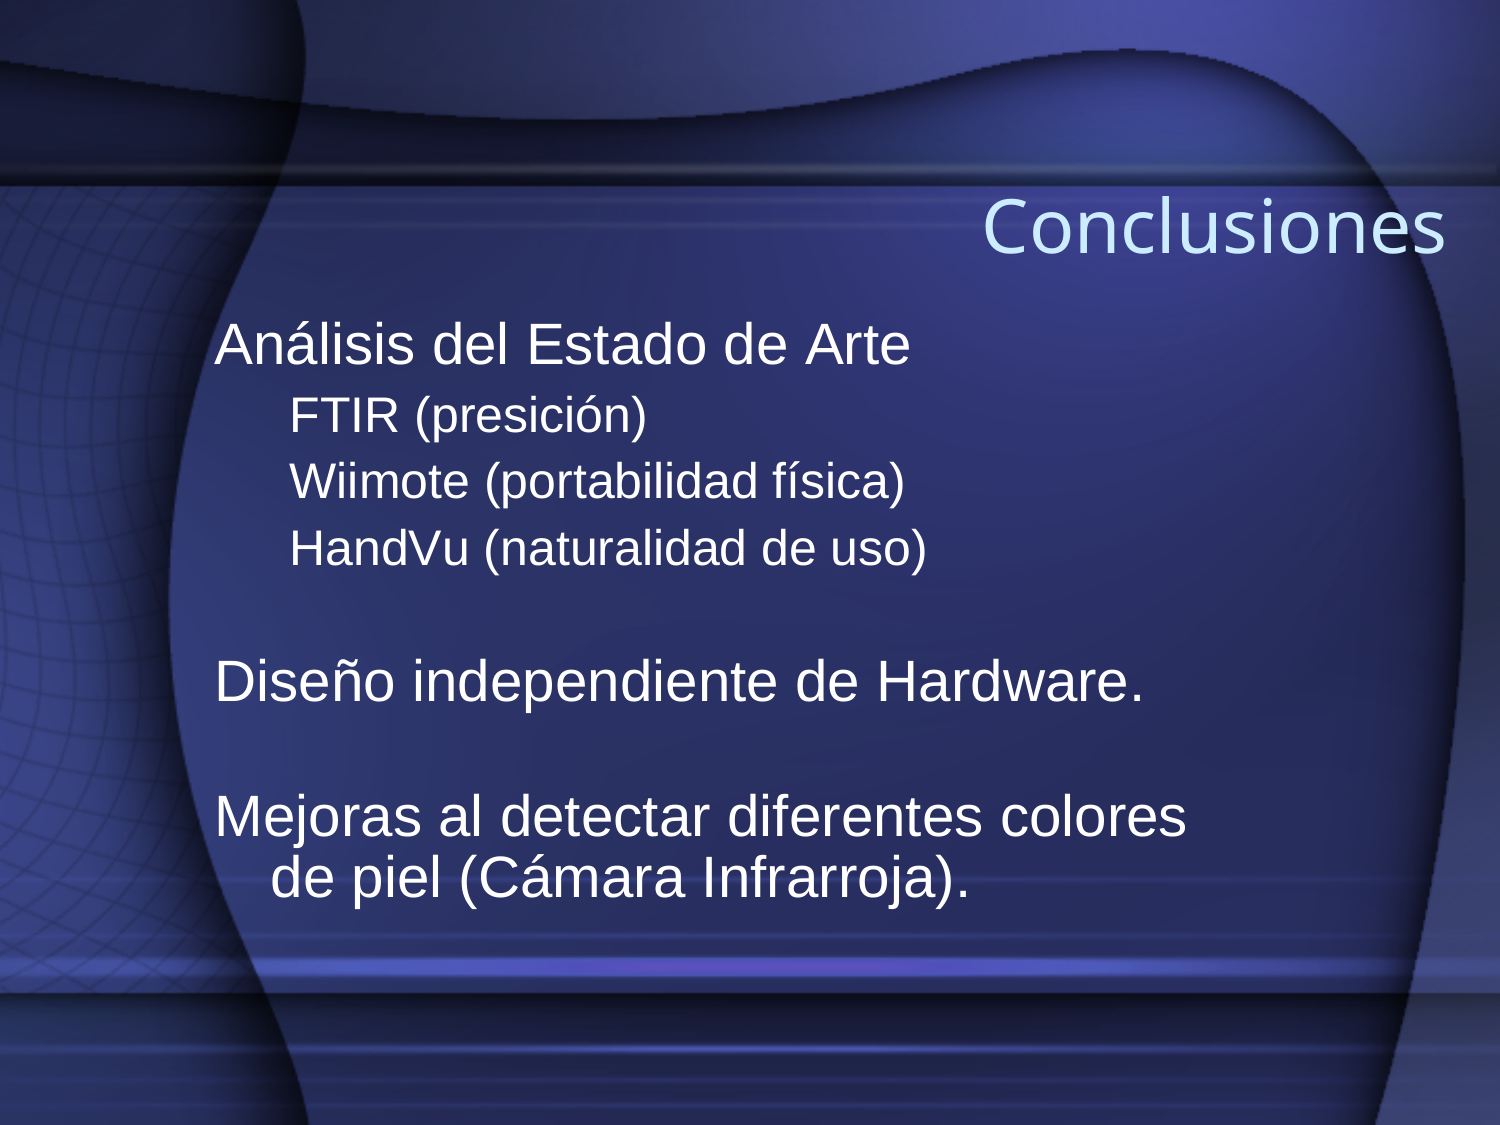

# Conclusiones
Análisis del Estado de Arte
FTIR (presición)
Wiimote (portabilidad física)
HandVu (naturalidad de uso)
Diseño independiente de Hardware.
Mejoras al detectar diferentes colores de piel (Cámara Infrarroja).